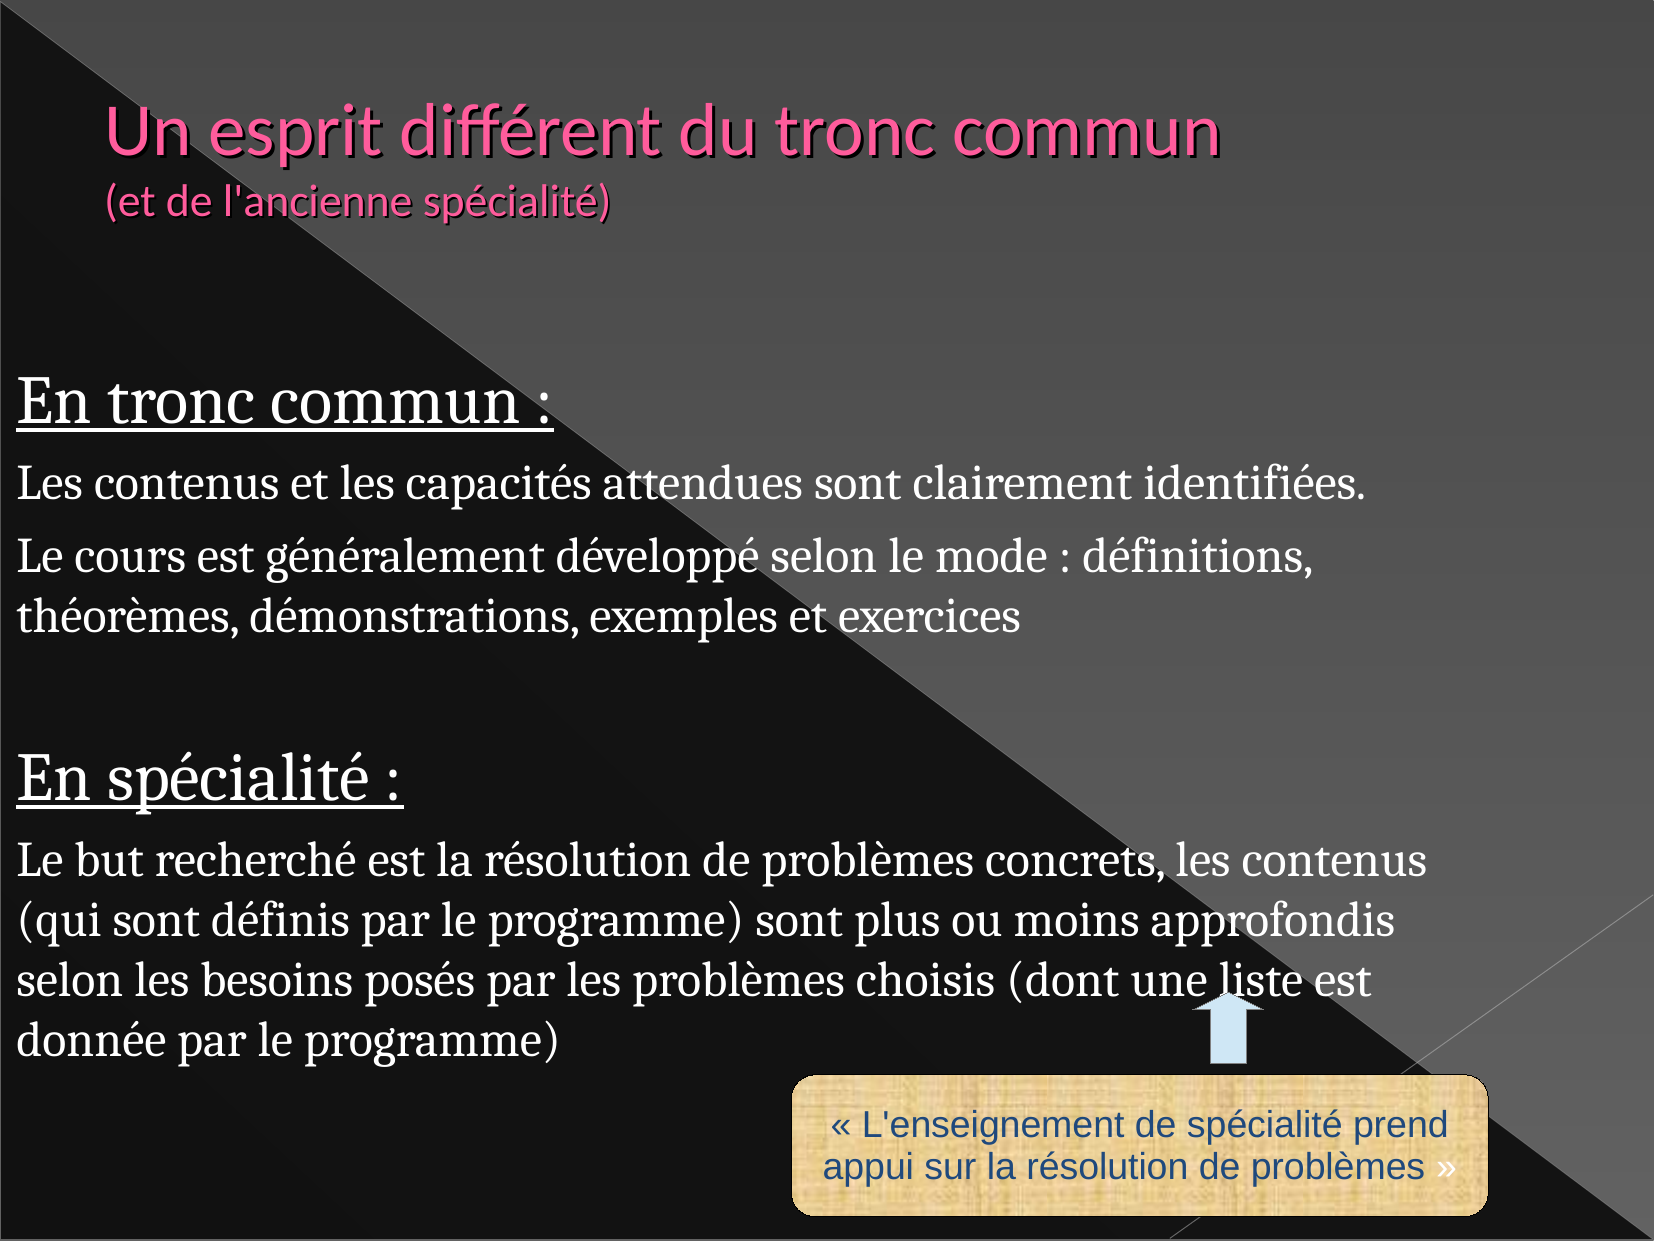

# Un esprit différent du tronc commun (et de l'ancienne spécialité)
En tronc commun :
Les contenus et les capacités attendues sont clairement identifiées.
Le cours est généralement développé selon le mode : définitions, théorèmes, démonstrations, exemples et exercices
En spécialité :
Le but recherché est la résolution de problèmes concrets, les contenus (qui sont définis par le programme) sont plus ou moins approfondis selon les besoins posés par les problèmes choisis (dont une liste est donnée par le programme)
« L'enseignement de spécialité prend
appui sur la résolution de problèmes »